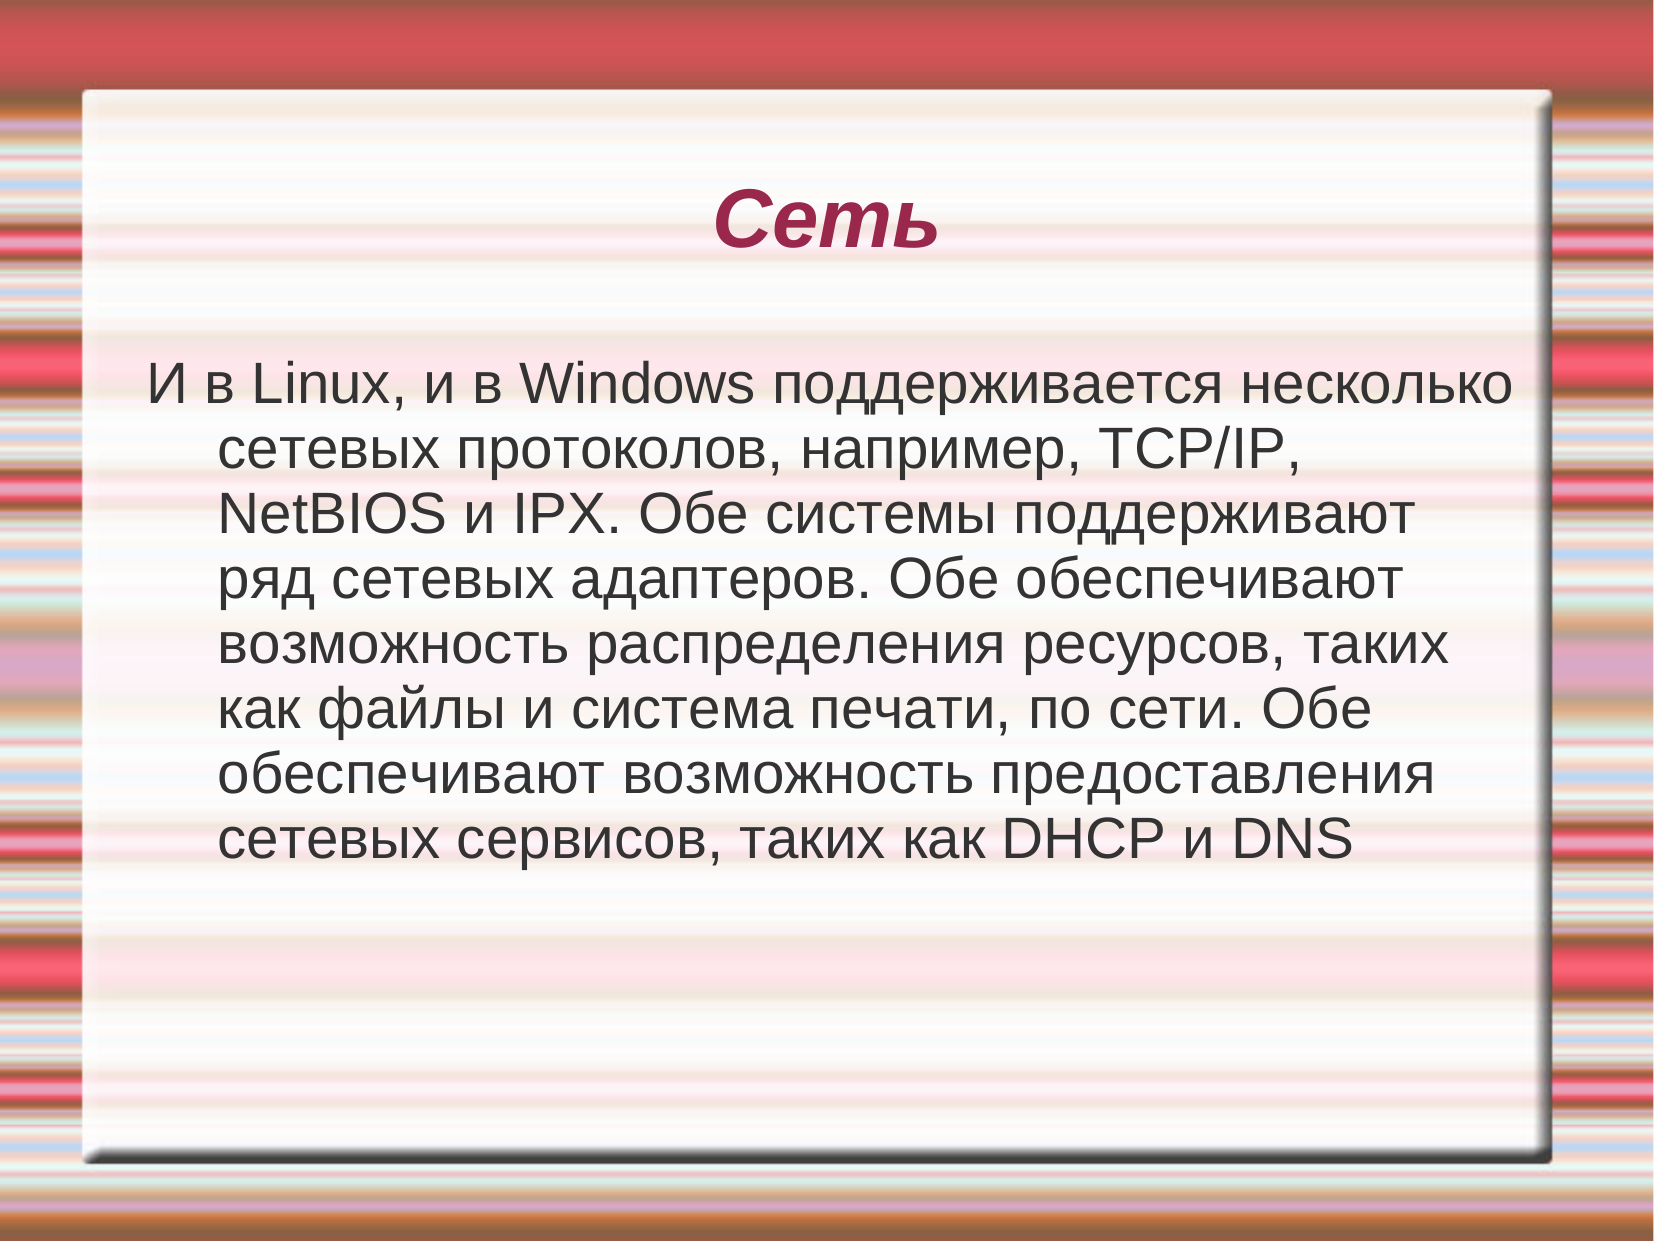

# Сеть
И в Linux, и в Windows поддерживается несколько сетевых протоколов, например, TCP/IP, NetBIOS и IPX. Обе системы поддерживают ряд сетевых адаптеров. Обе обеспечивают возможность распределения ресурсов, таких как файлы и система печати, по сети. Обе обеспечивают возможность предоставления сетевых сервисов, таких как DHCP и DNS